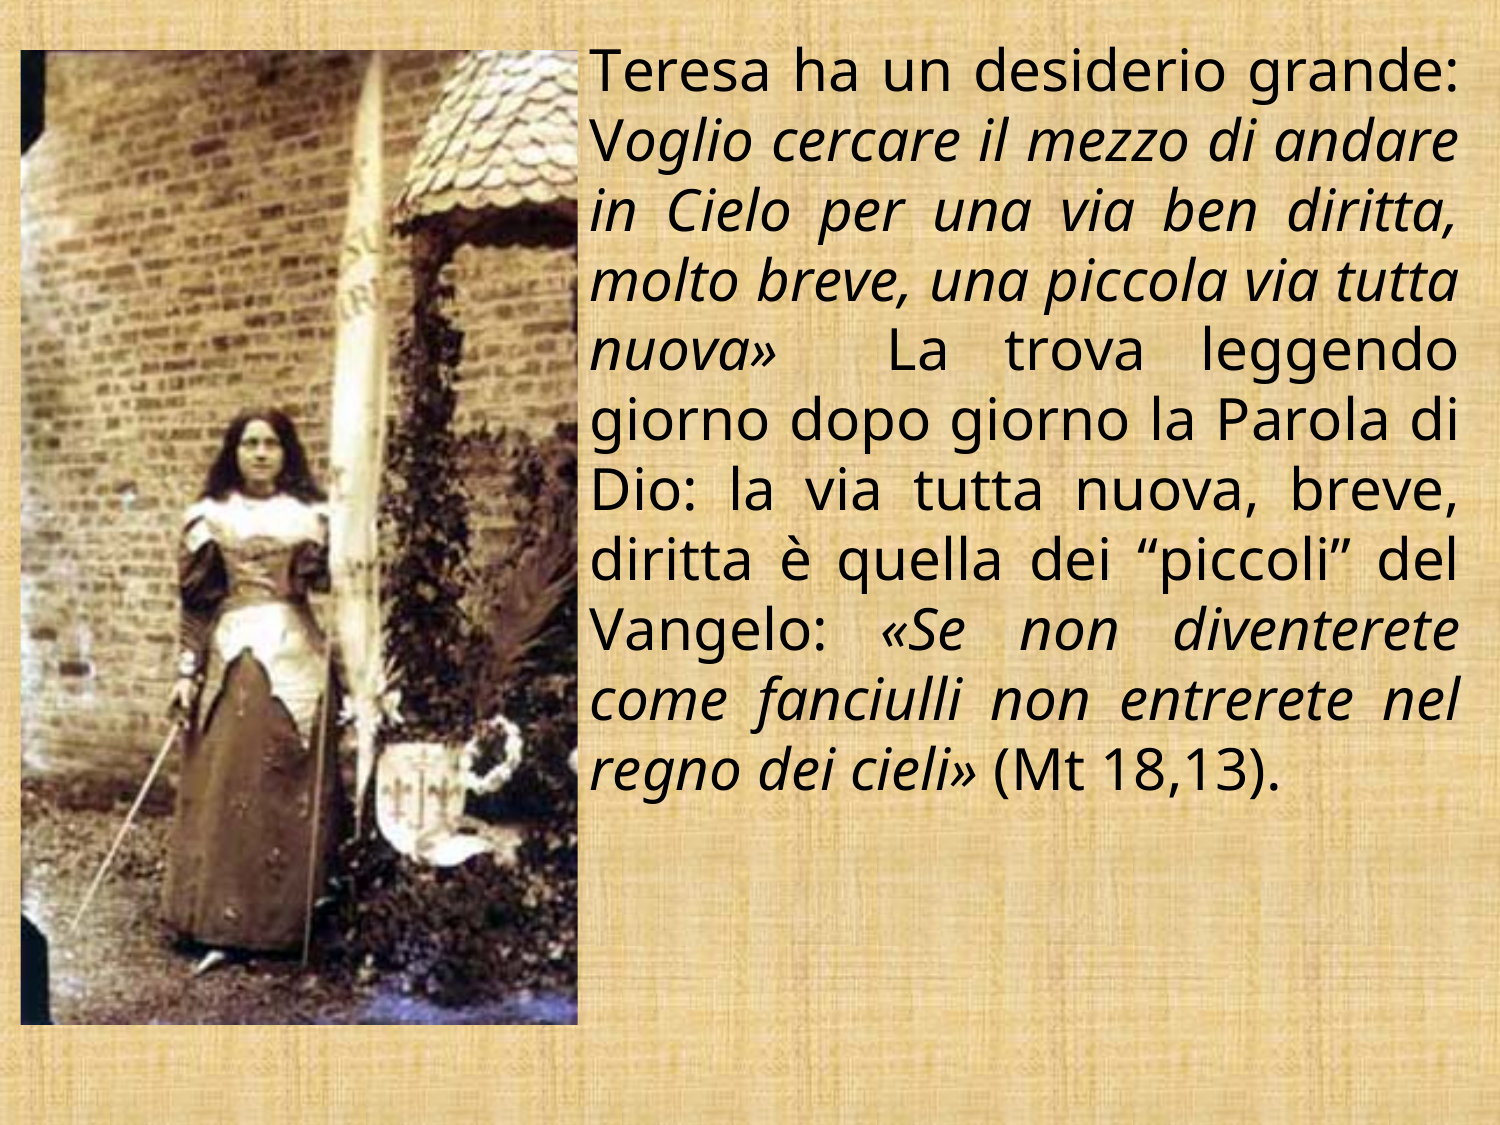

Teresa ha un desiderio grande: Voglio cercare il mezzo di andare in Cielo per una via ben diritta, molto breve, una piccola via tutta nuova» La trova leggendo giorno dopo giorno la Parola di Dio: la via tutta nuova, breve, diritta è quella dei “piccoli” del Vangelo: «Se non diventerete come fanciulli non entrerete nel regno dei cieli» (Mt 18,13).